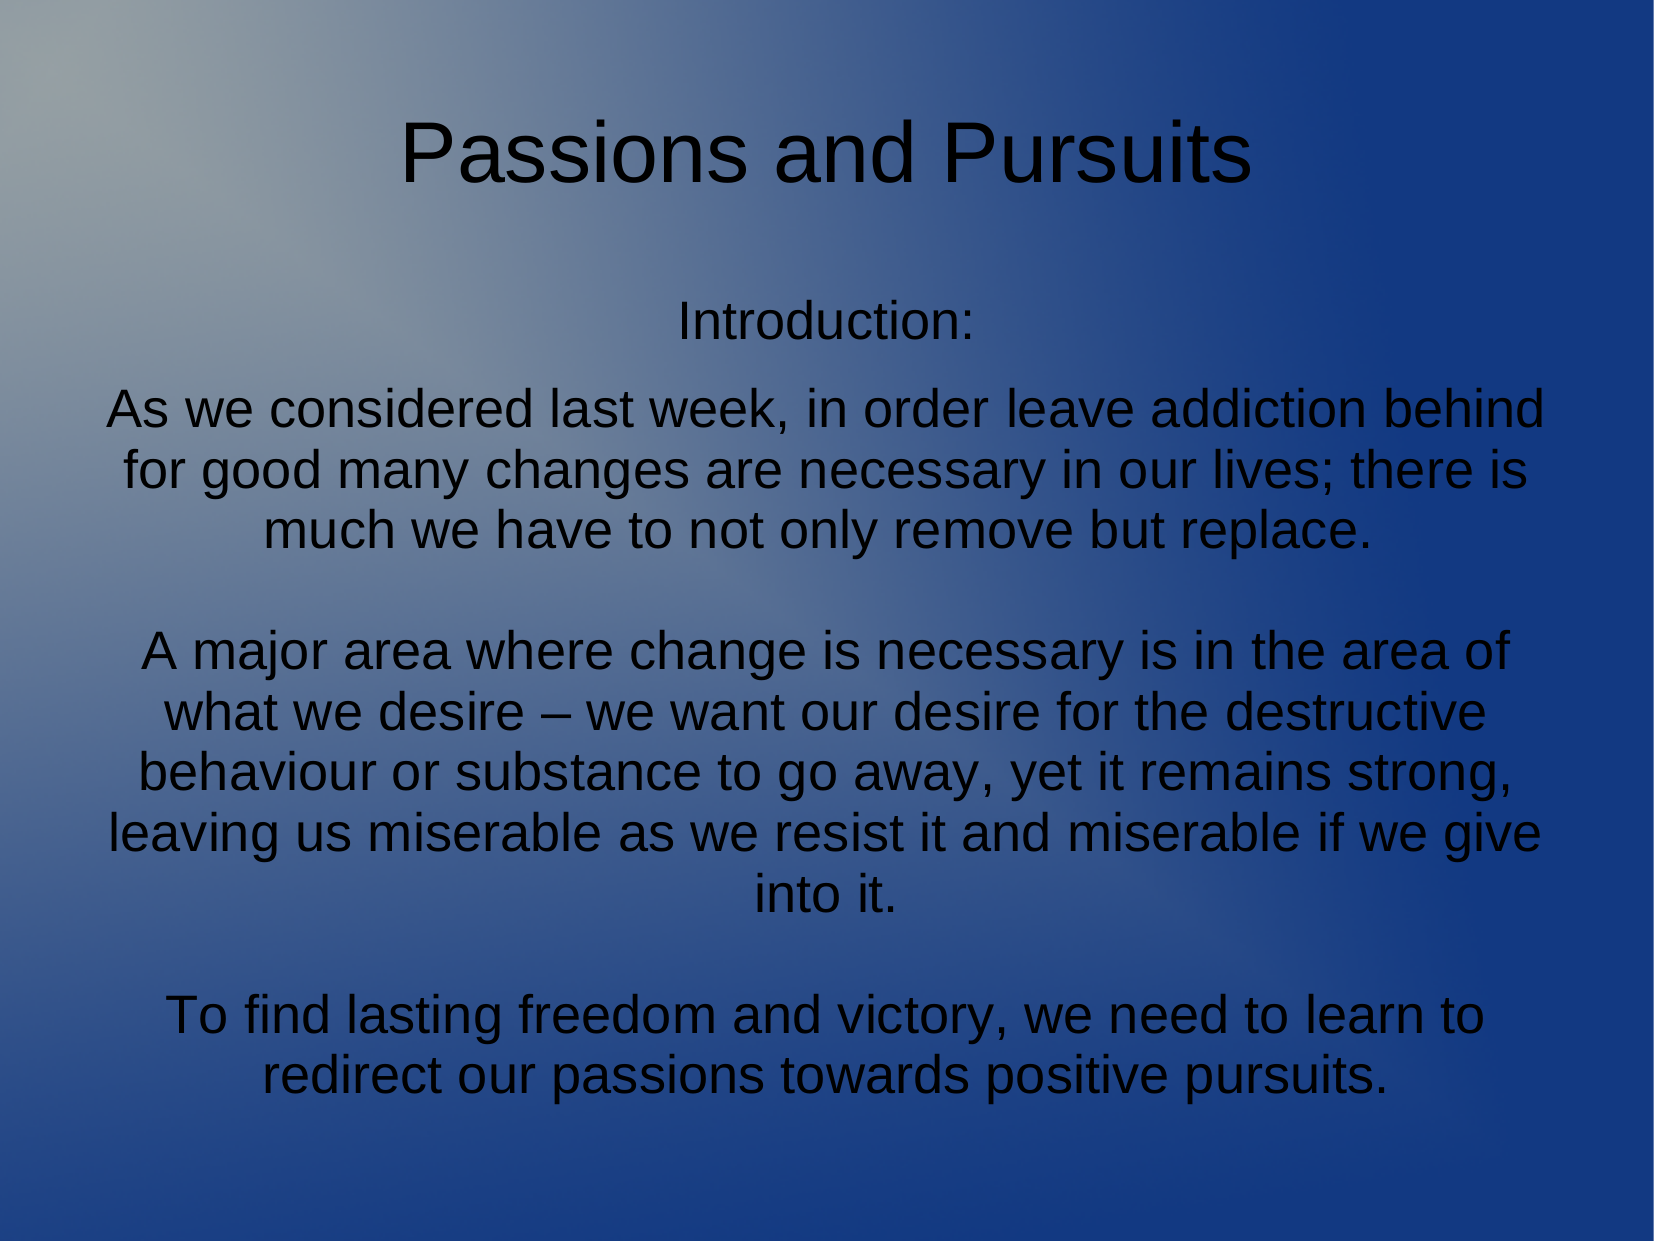

# Passions and Pursuits
Introduction:
As we considered last week, in order leave addiction behind for good many changes are necessary in our lives; there is much we have to not only remove but replace.
A major area where change is necessary is in the area of what we desire – we want our desire for the destructive behaviour or substance to go away, yet it remains strong, leaving us miserable as we resist it and miserable if we give into it.
To find lasting freedom and victory, we need to learn to redirect our passions towards positive pursuits.